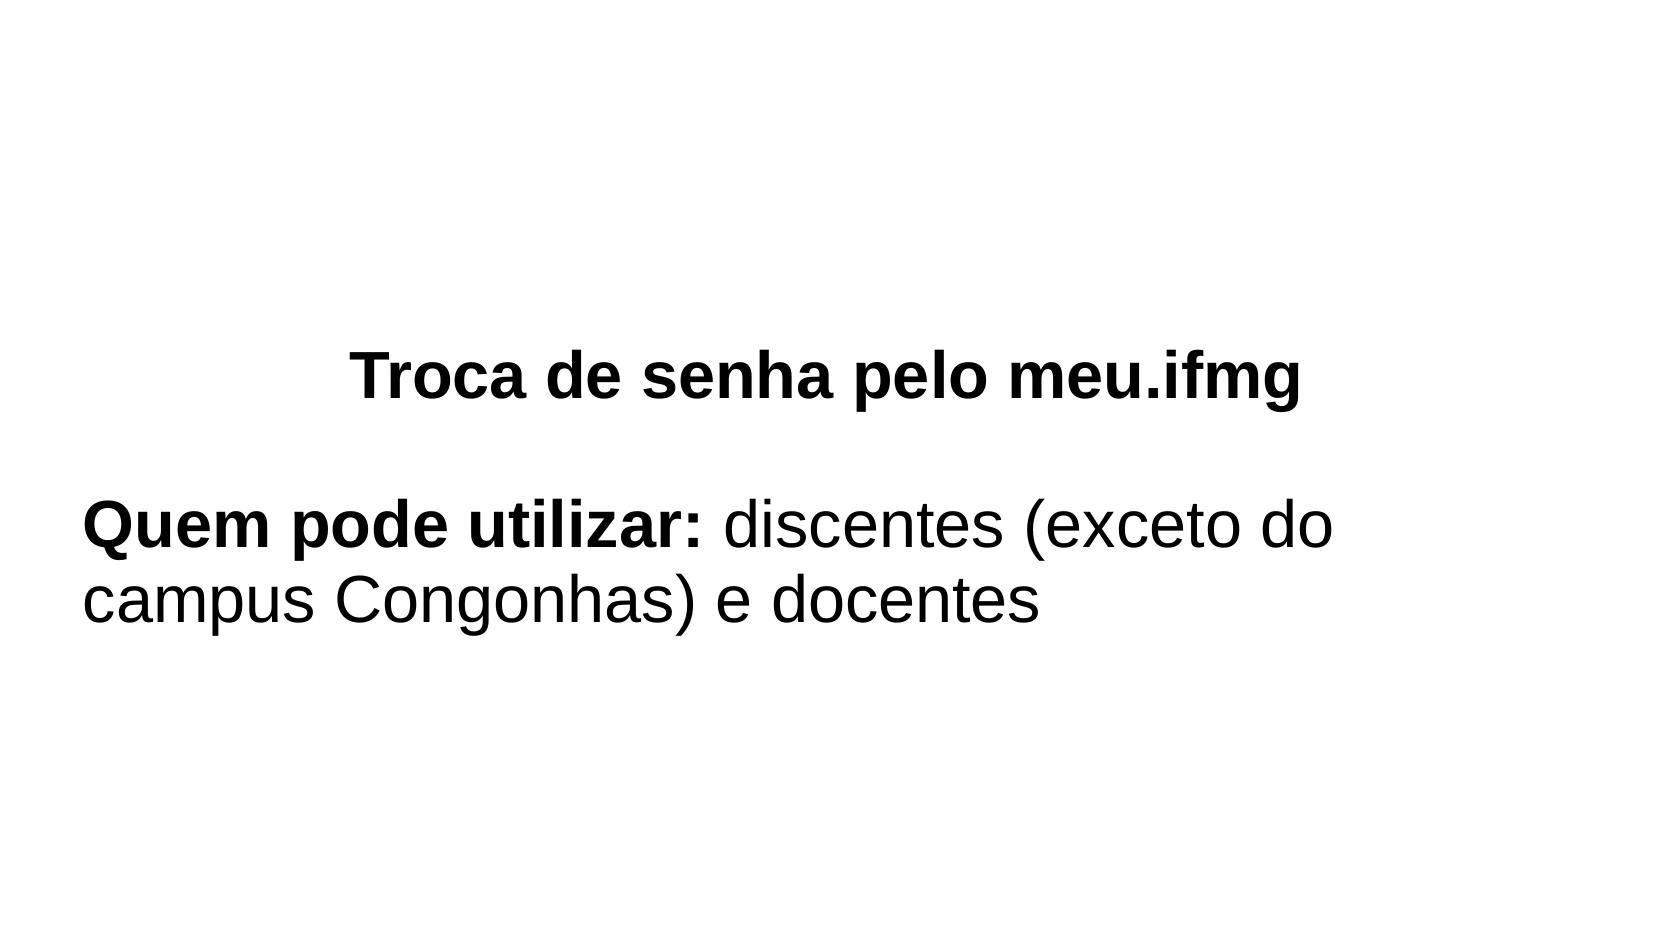

#
Troca de senha pelo meu.ifmg
Quem pode utilizar: discentes (exceto do campus Congonhas) e docentes